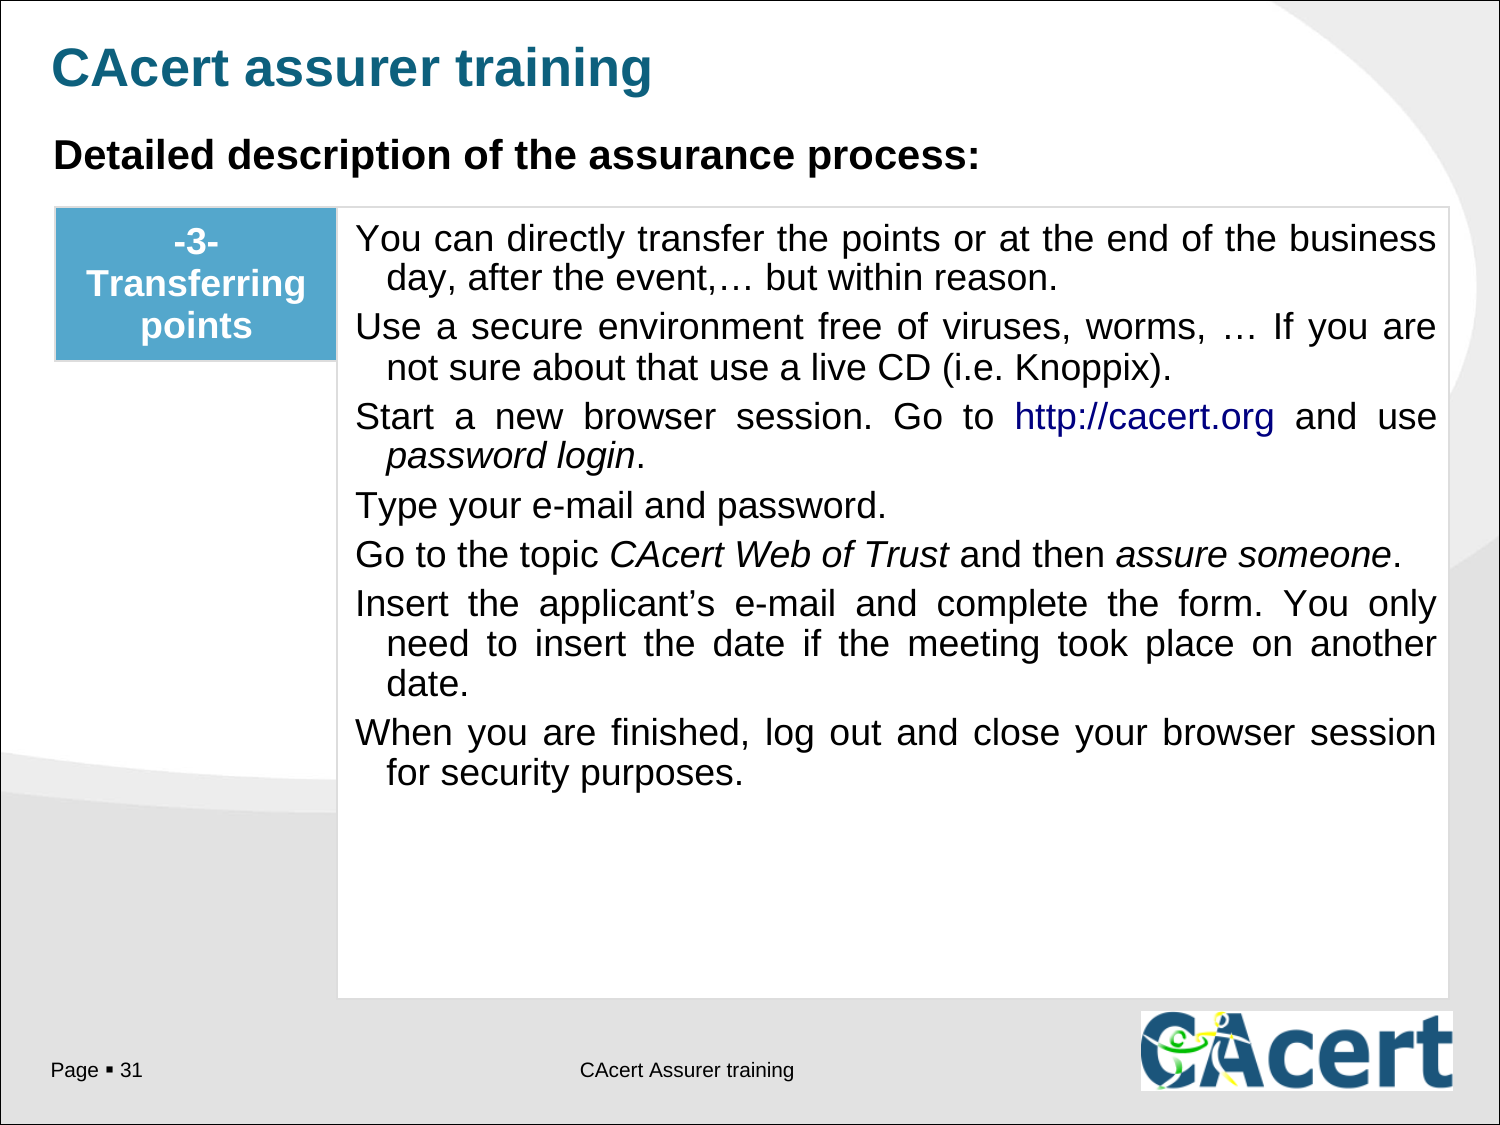

# CAcert assurer training
Detailed description of the assurance process:
-3-
Transferring points
You can directly transfer the points or at the end of the business day, after the event,… but within reason.
Use a secure environment free of viruses, worms, … If you are not sure about that use a live CD (i.e. Knoppix).
Start a new browser session. Go to http://cacert.org and use password login.
Type your e-mail and password.
Go to the topic CAcert Web of Trust and then assure someone.
Insert the applicant’s e-mail and complete the form. You only need to insert the date if the meeting took place on another date.
When you are finished, log out and close your browser session for security purposes.
CAcert Assurer training